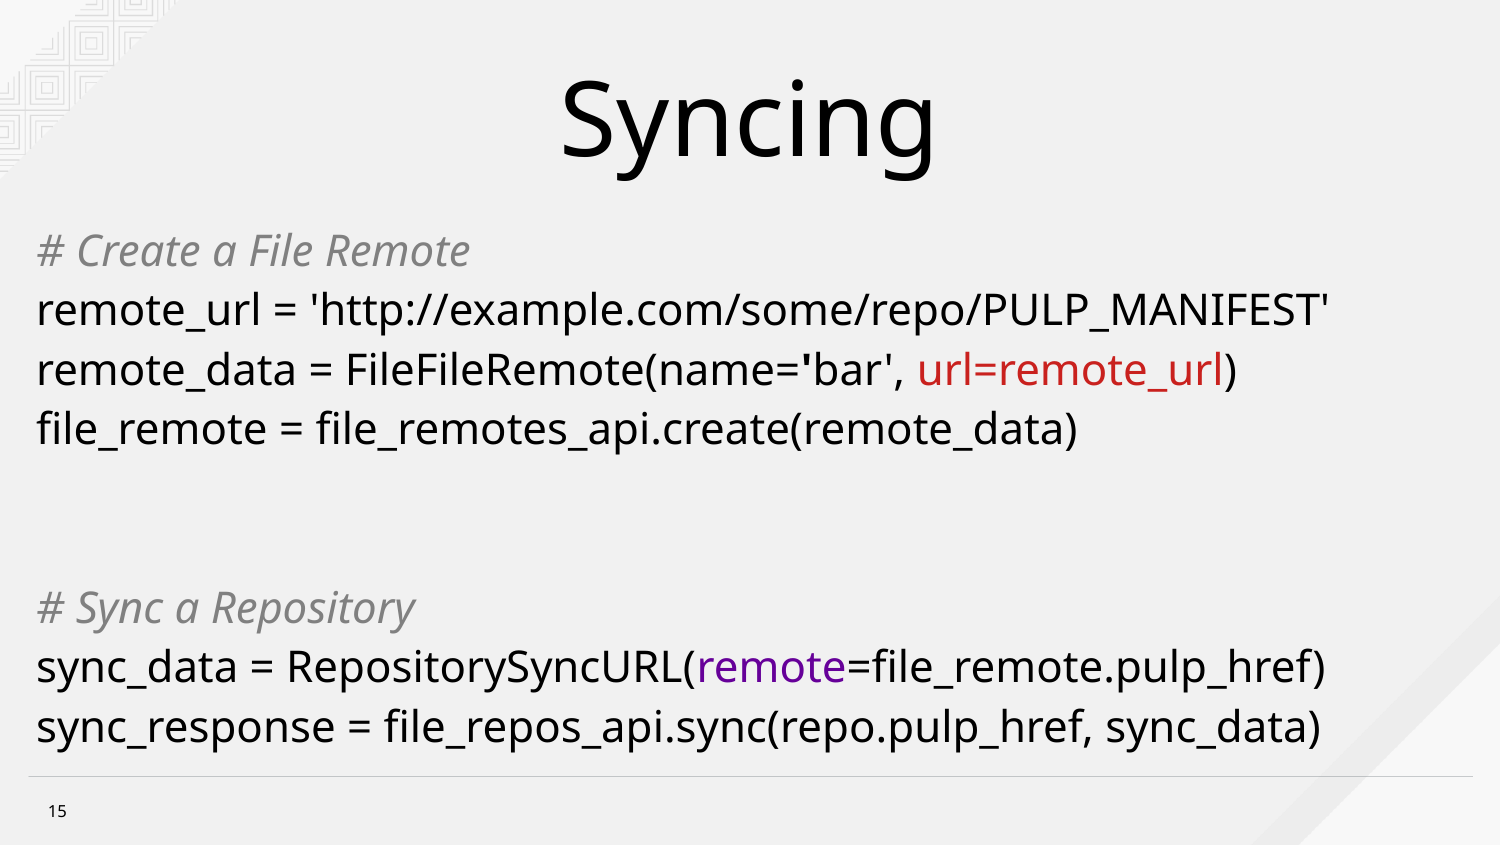

Syncing
# Create a File Remote
remote_url = 'http://example.com/some/repo/PULP_MANIFEST'
remote_data = FileFileRemote(name='bar', url=remote_url)
file_remote = file_remotes_api.create(remote_data)
# Sync a Repository sync_data = RepositorySyncURL(remote=file_remote.pulp_href) sync_response = file_repos_api.sync(repo.pulp_href, sync_data)
15